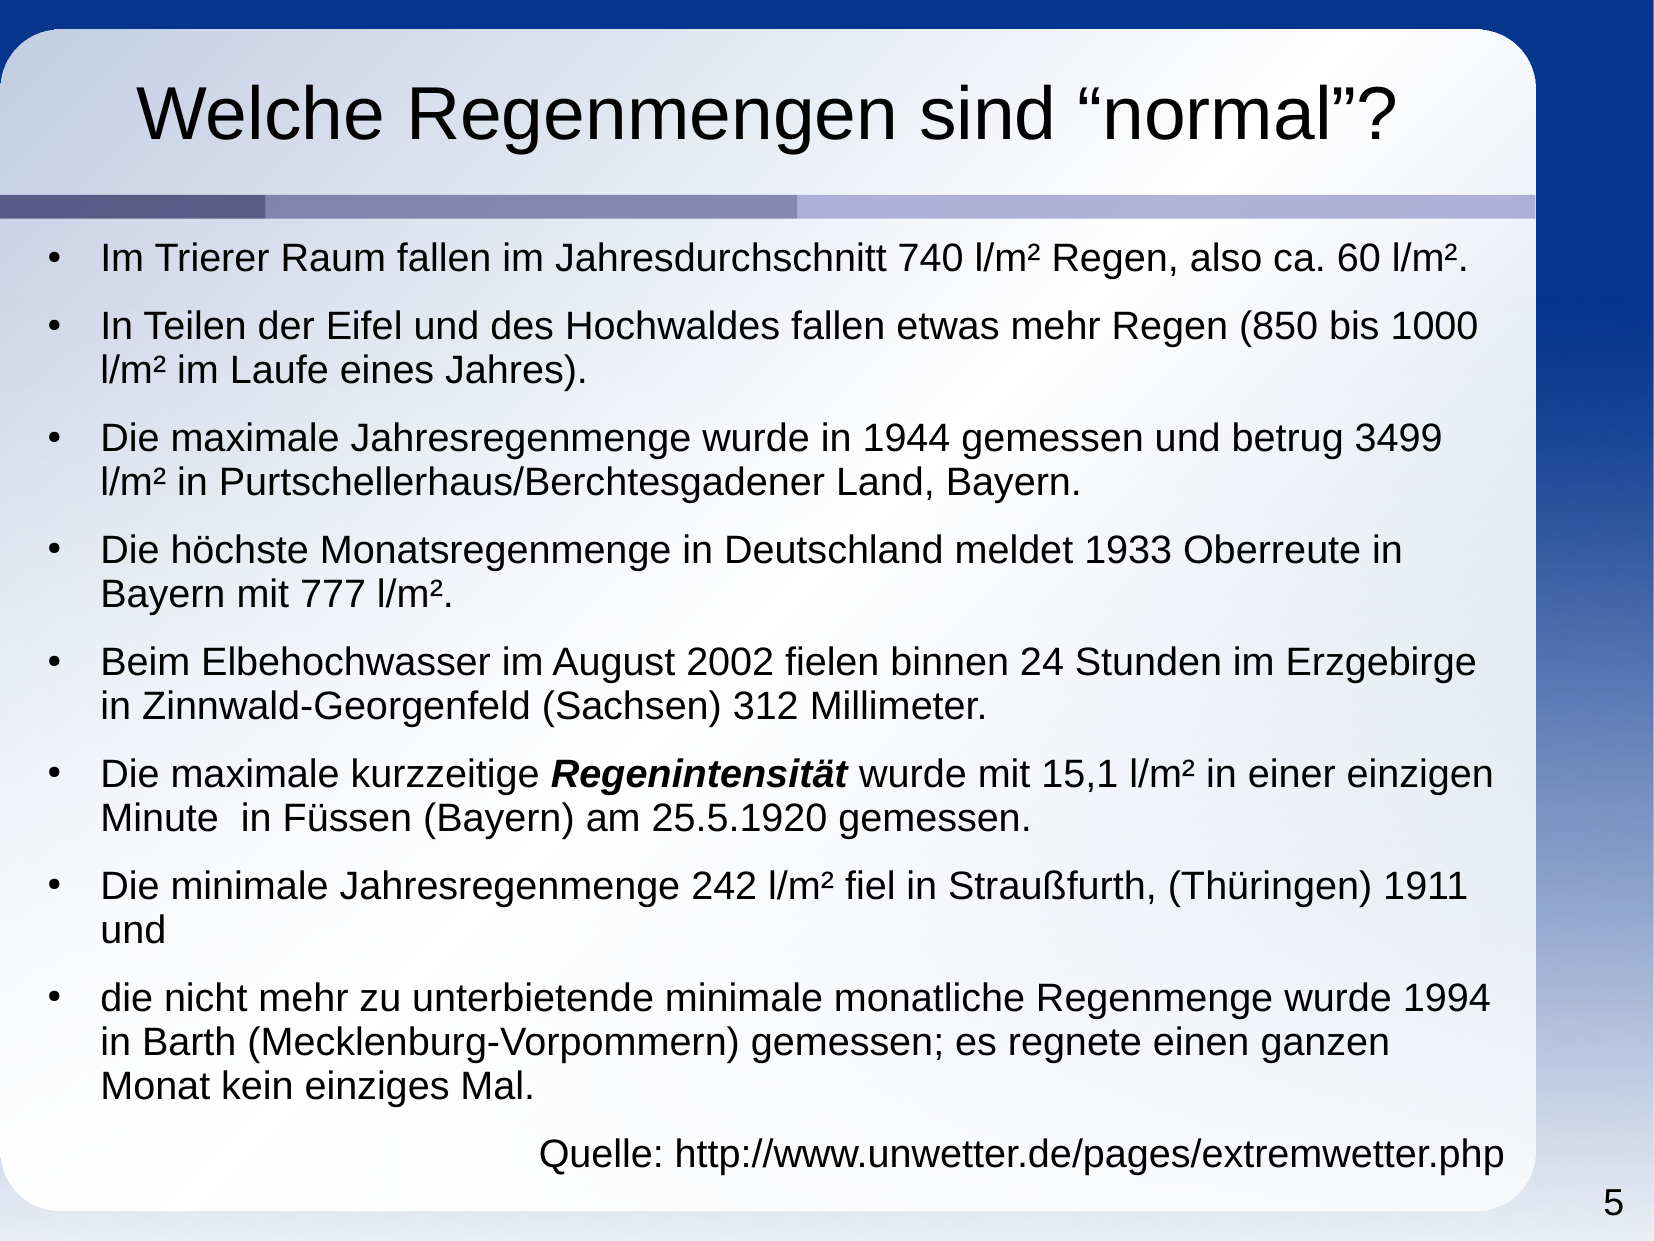

# Welche Regenmengen sind “normal”?
Im Trierer Raum fallen im Jahresdurchschnitt 740 l/m² Regen, also ca. 60 l/m².
In Teilen der Eifel und des Hochwaldes fallen etwas mehr Regen (850 bis 1000 l/m² im Laufe eines Jahres).
Die maximale Jahresregenmenge wurde in 1944 gemessen und betrug 3499 l/m² in Purtschellerhaus/Berchtesgadener Land, Bayern.
Die höchste Monatsregenmenge in Deutschland meldet 1933 Oberreute in Bayern mit 777 l/m².
Beim Elbehochwasser im August 2002 fielen binnen 24 Stunden im Erzgebirge in Zinnwald-Georgenfeld (Sachsen) 312 Millimeter.
Die maximale kurzzeitige Regenintensität wurde mit 15,1 l/m² in einer einzigen Minute in Füssen (Bayern) am 25.5.1920 gemessen.
Die minimale Jahresregenmenge 242 l/m² fiel in Straußfurth, (Thüringen) 1911 und
die nicht mehr zu unterbietende minimale monatliche Regenmenge wurde 1994 in Barth (Mecklenburg-Vorpommern) gemessen; es regnete einen ganzen Monat kein einziges Mal.
Quelle: http://www.unwetter.de/pages/extremwetter.php
5